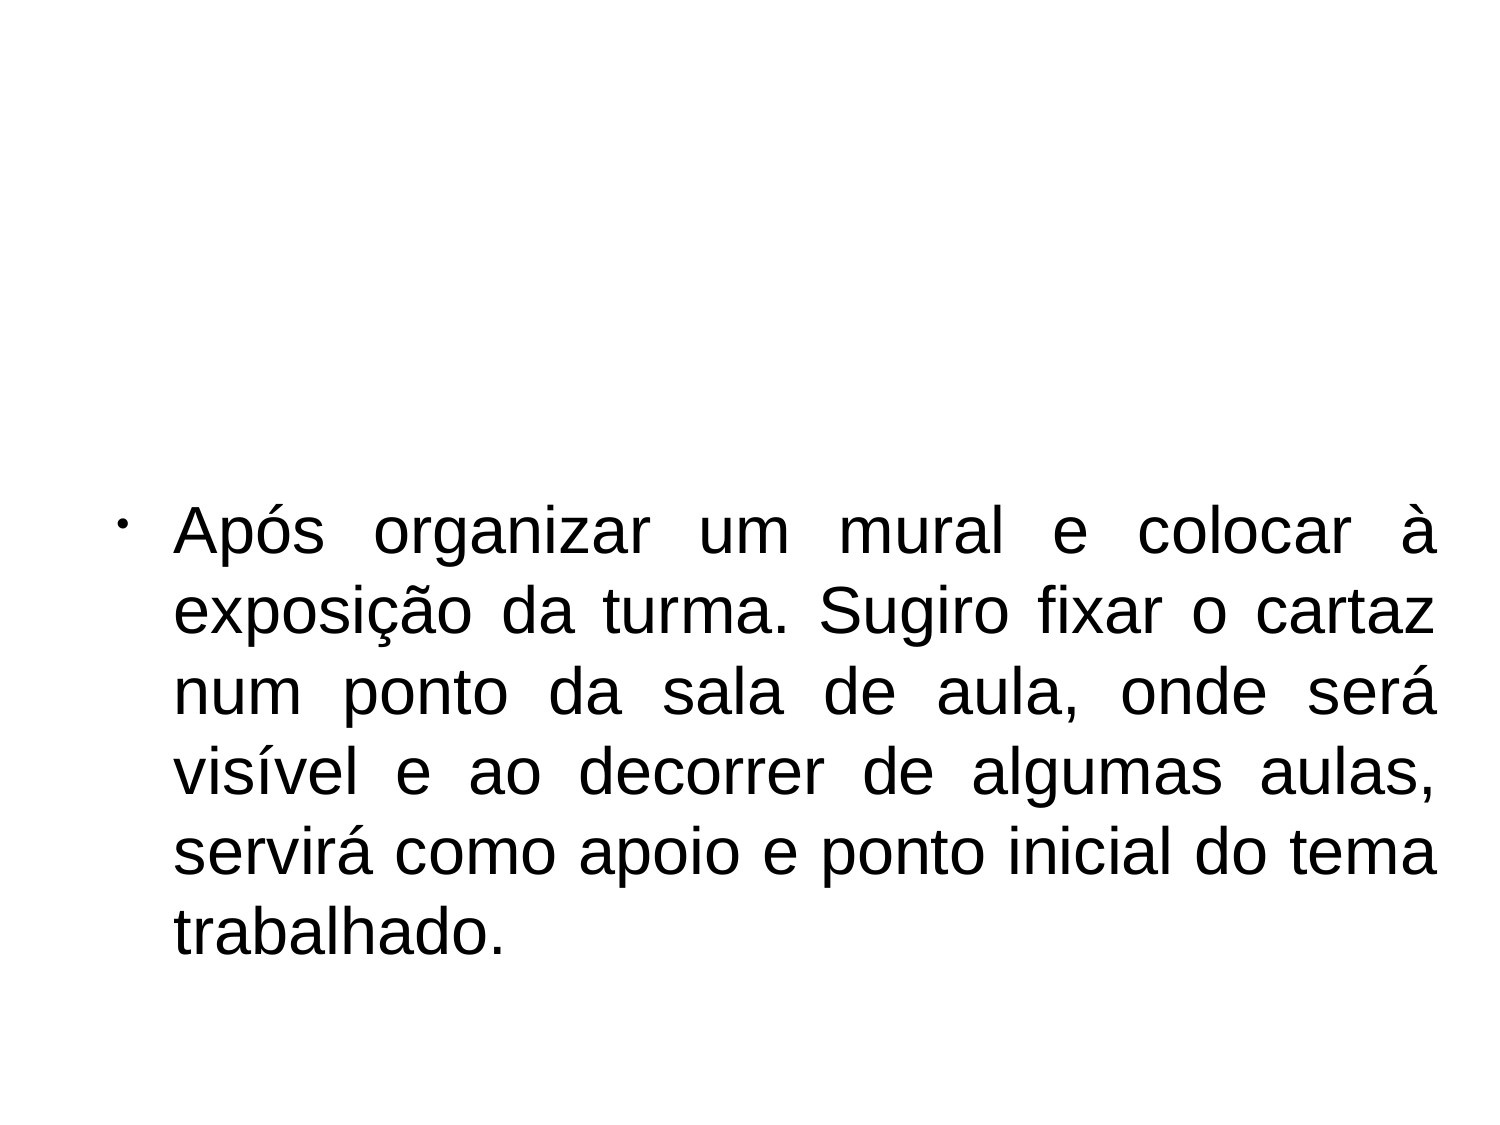

# Após organizar um mural e colocar à exposição da turma. Sugiro fixar o cartaz num ponto da sala de aula, onde será visível e ao decorrer de algumas aulas, servirá como apoio e ponto inicial do tema trabalhado.